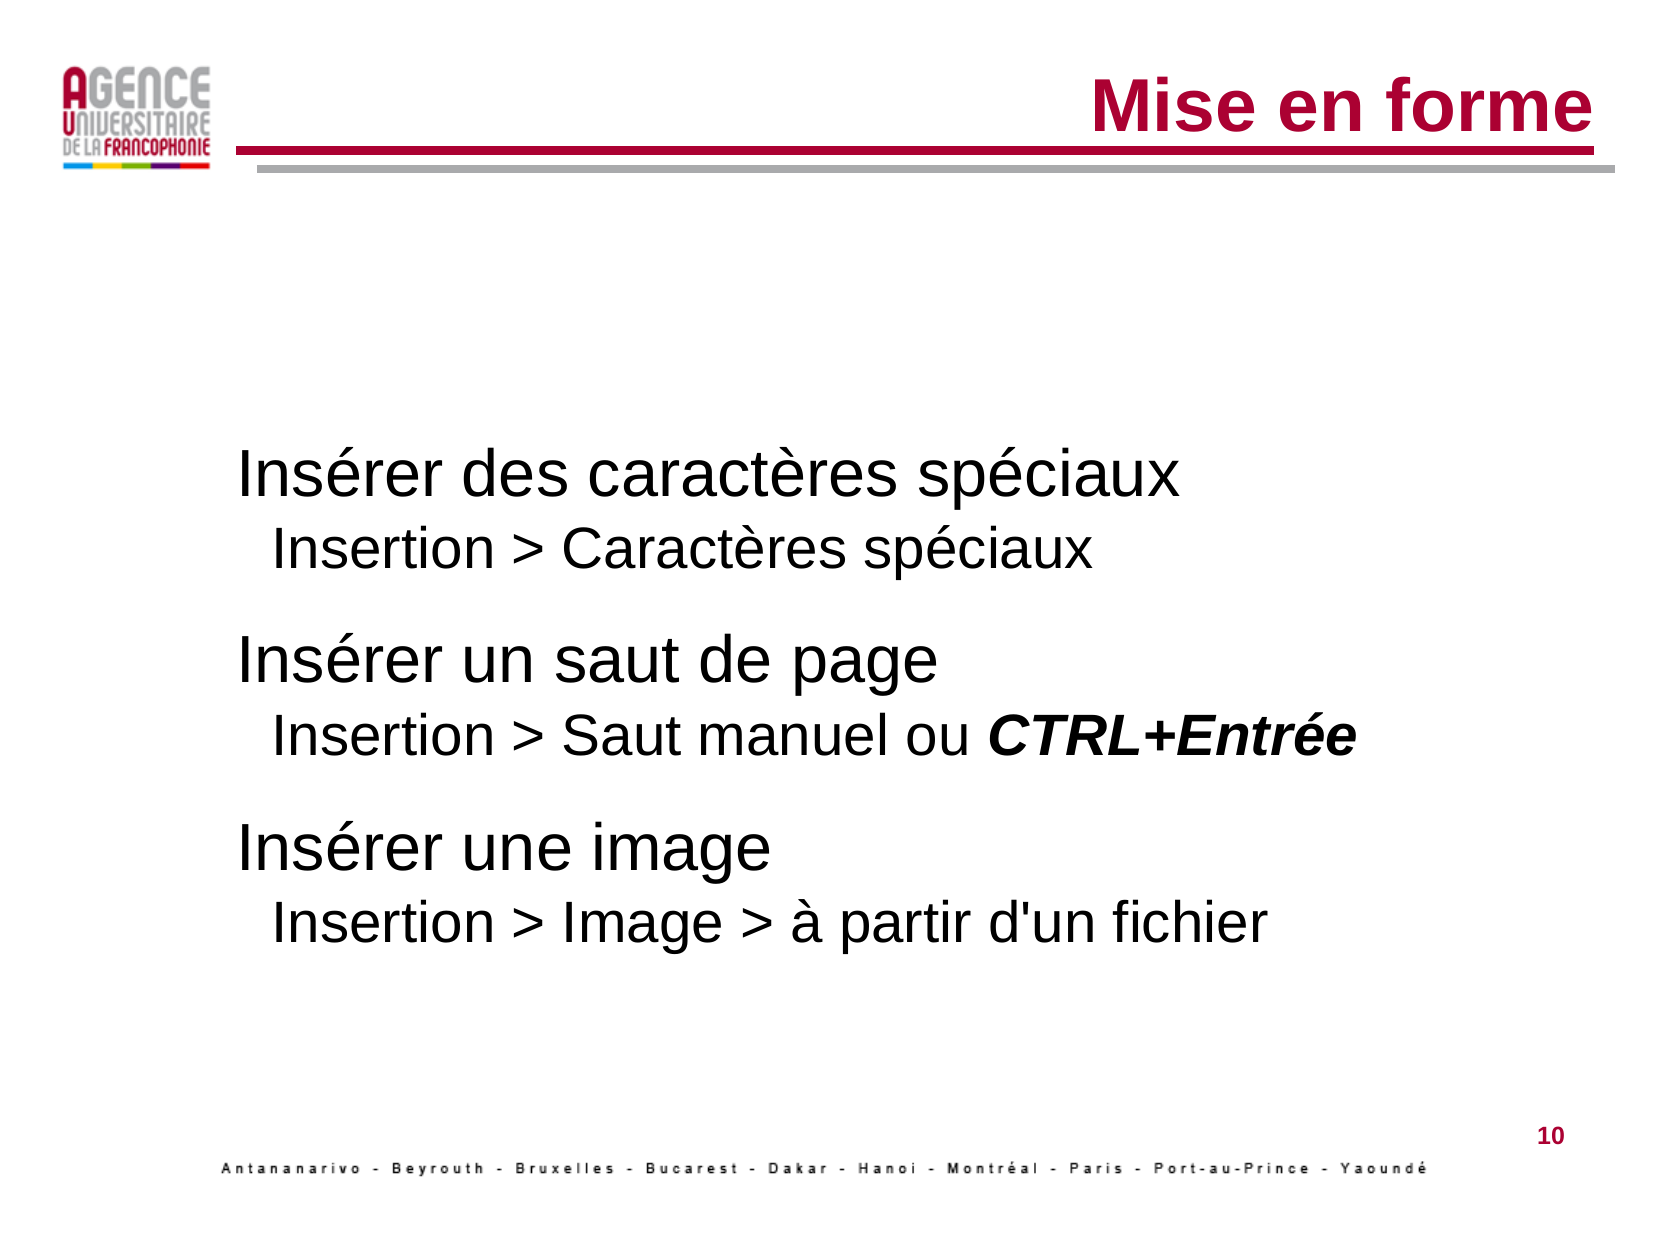

# Mise en forme
Insérer des caractères spéciaux
Insertion > Caractères spéciaux
Insérer un saut de page
Insertion > Saut manuel ou CTRL+Entrée
Insérer une image
Insertion > Image > à partir d'un fichier
10